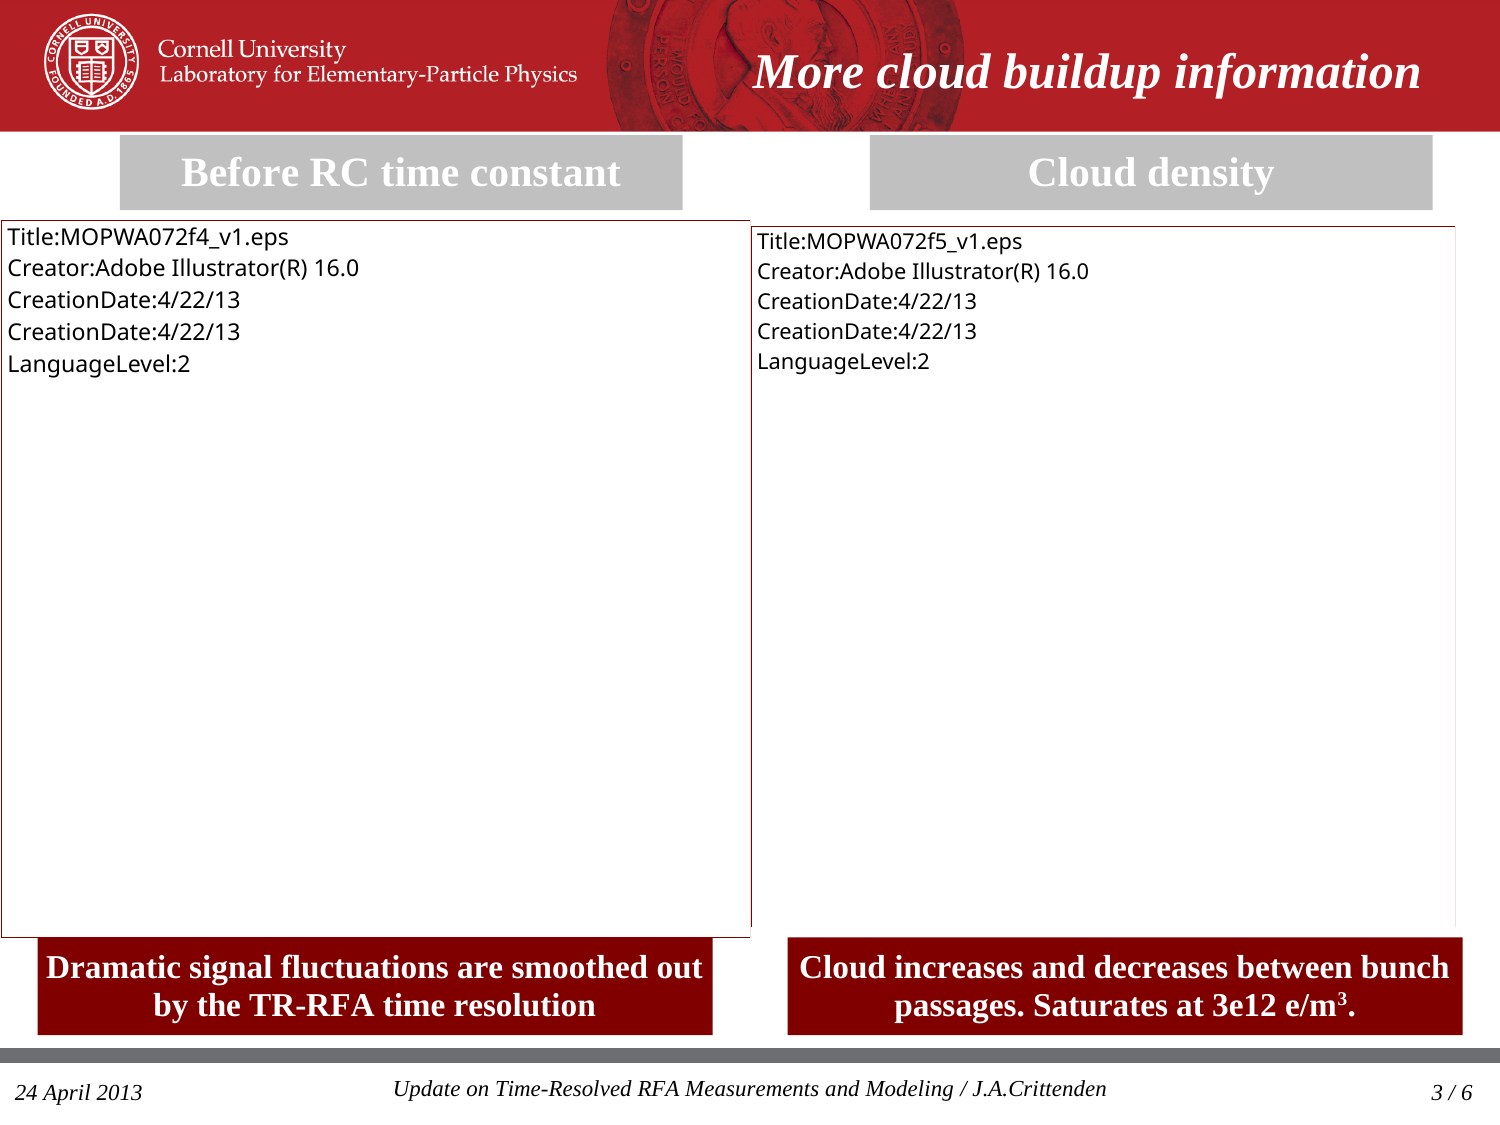

# More cloud buildup information
Before RC time constant
Cloud density
Dramatic signal fluctuations are smoothed out by the TR-RFA time resolution
Cloud increases and decreases between bunch passages. Saturates at 3e12 e/m3.